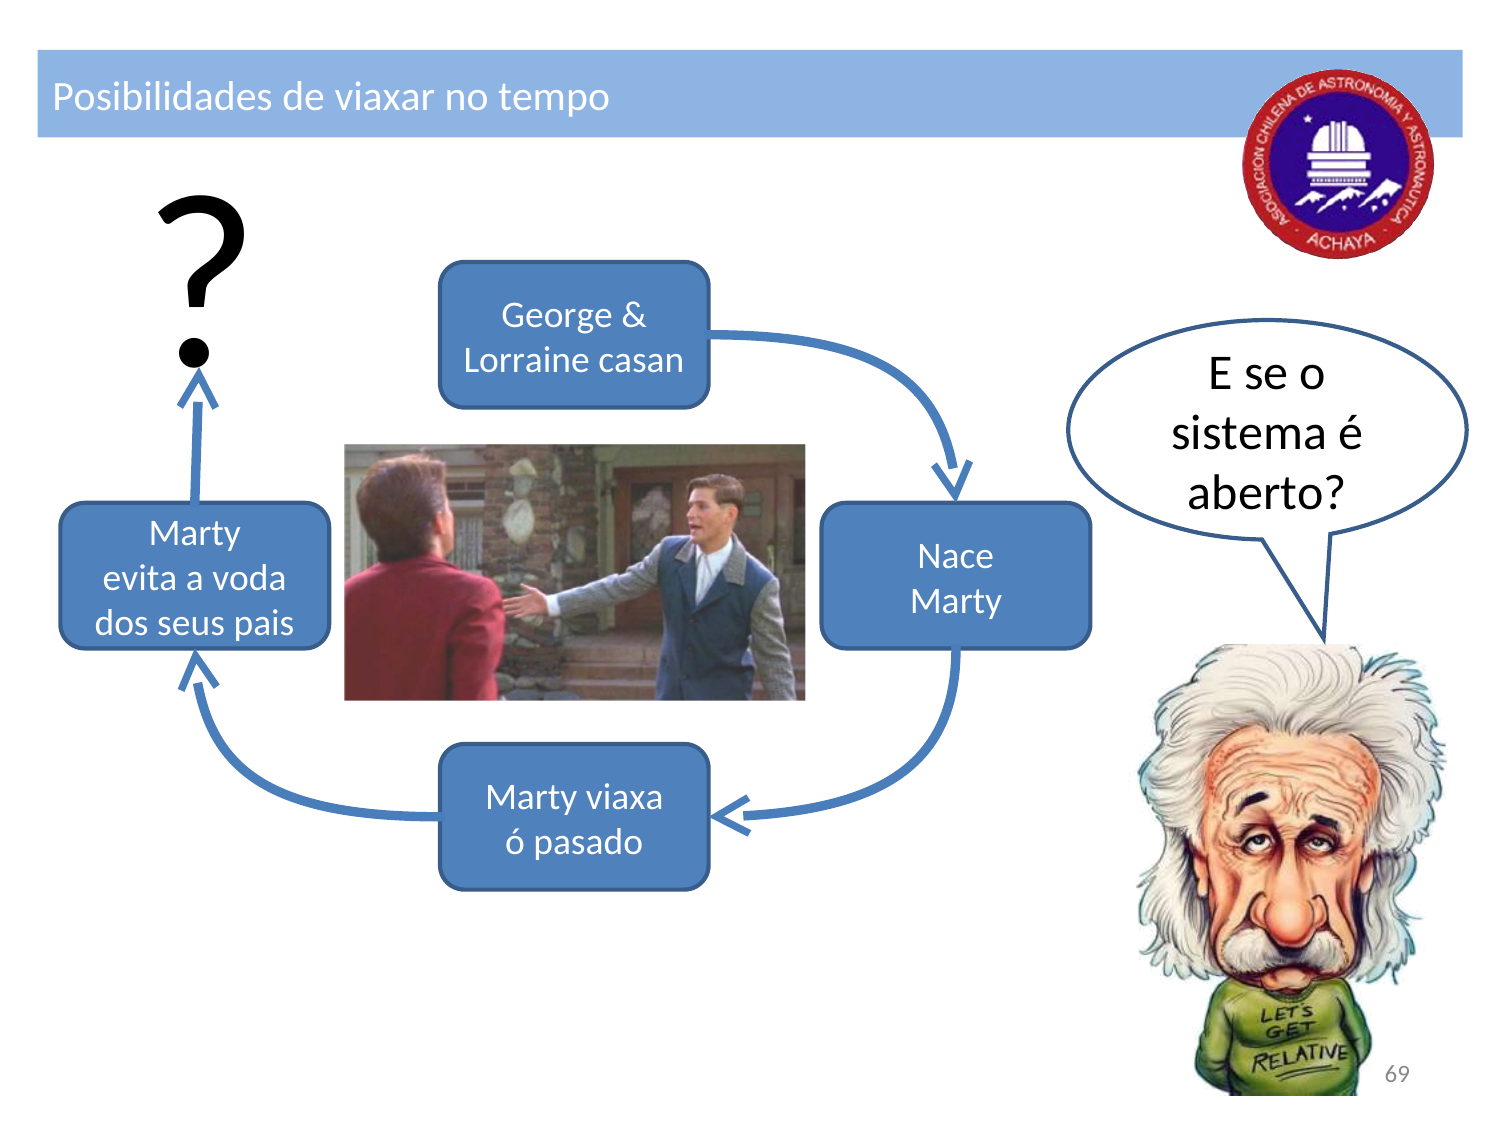

Posibilidades de viaxar no tempo
?
George &
Lorraine casan
E se o sistema é aberto?
Marty
evita a voda
dos seus pais
Nace
Marty
Marty viaxa
ó pasado